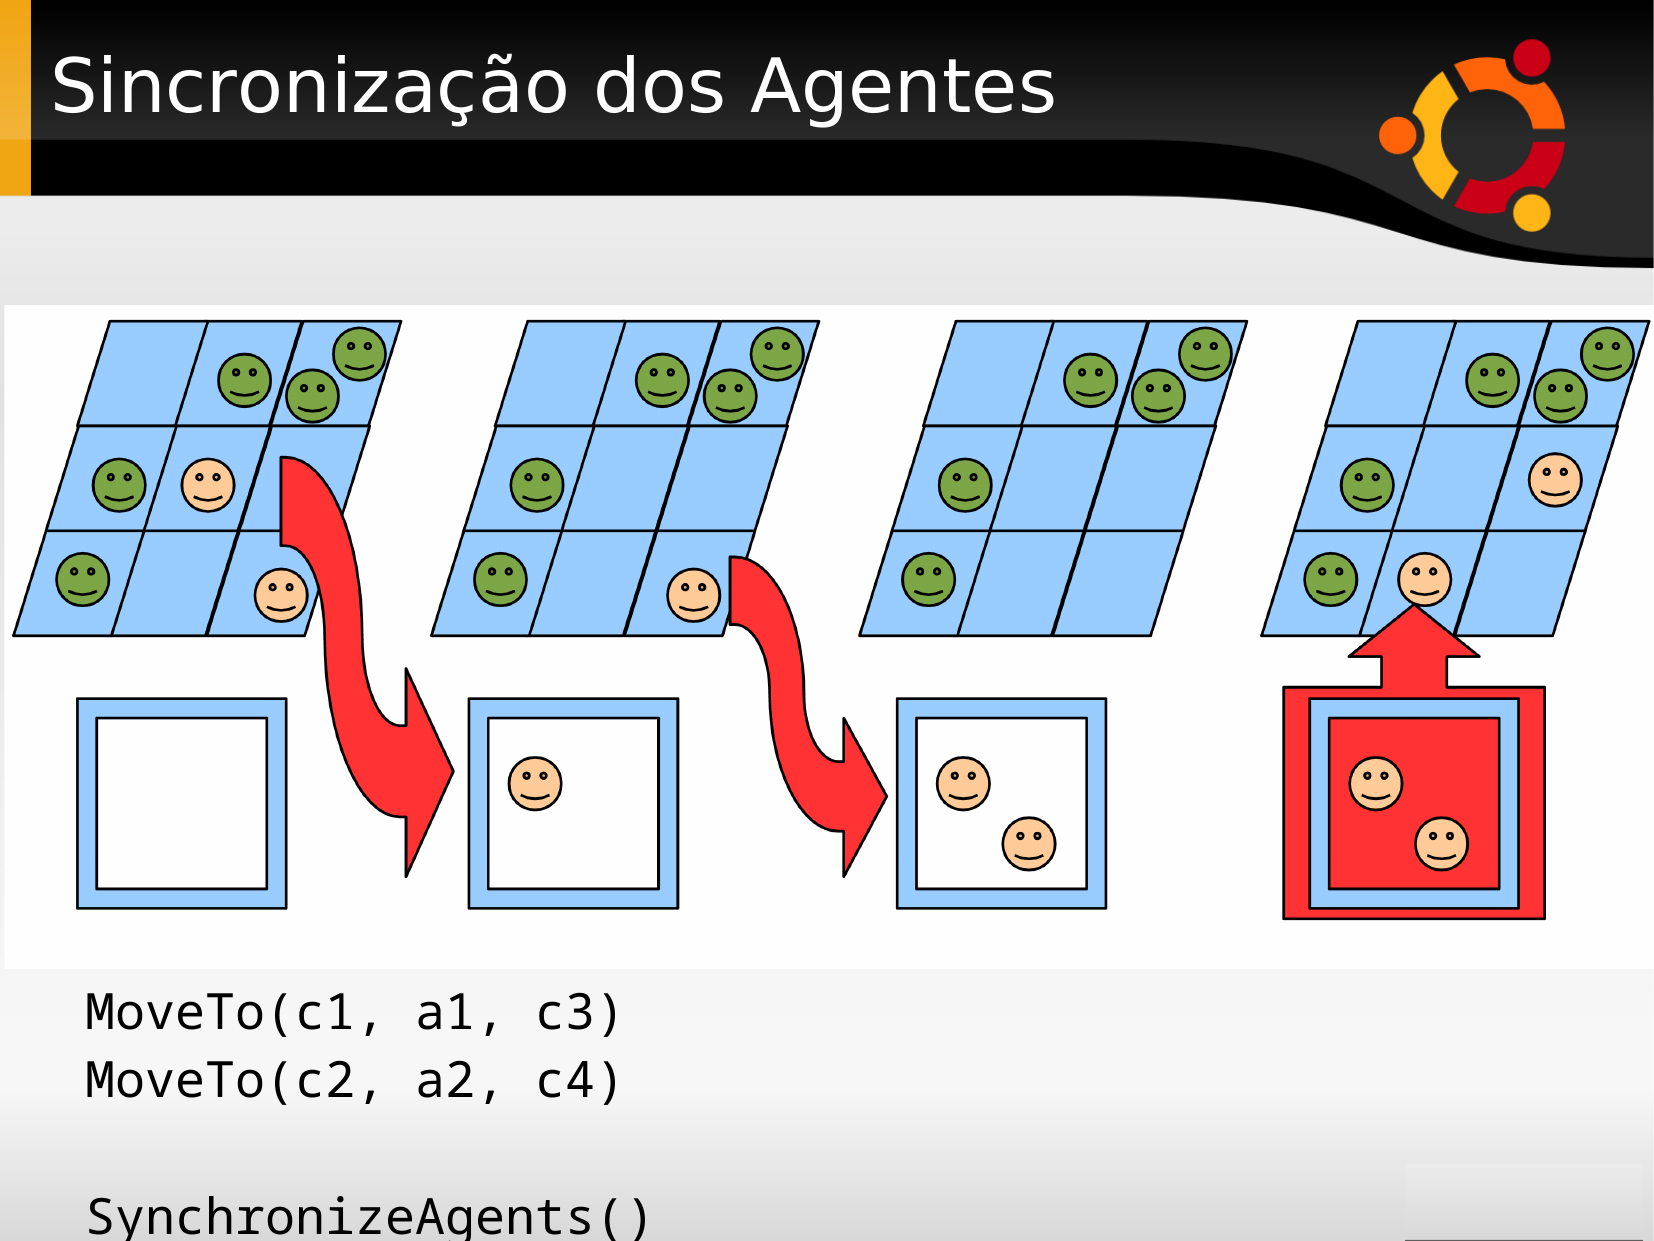

Sincronização dos Agentes
MoveTo(c1, a1, c3)
MoveTo(c2, a2, c4)
SynchronizeAgents()